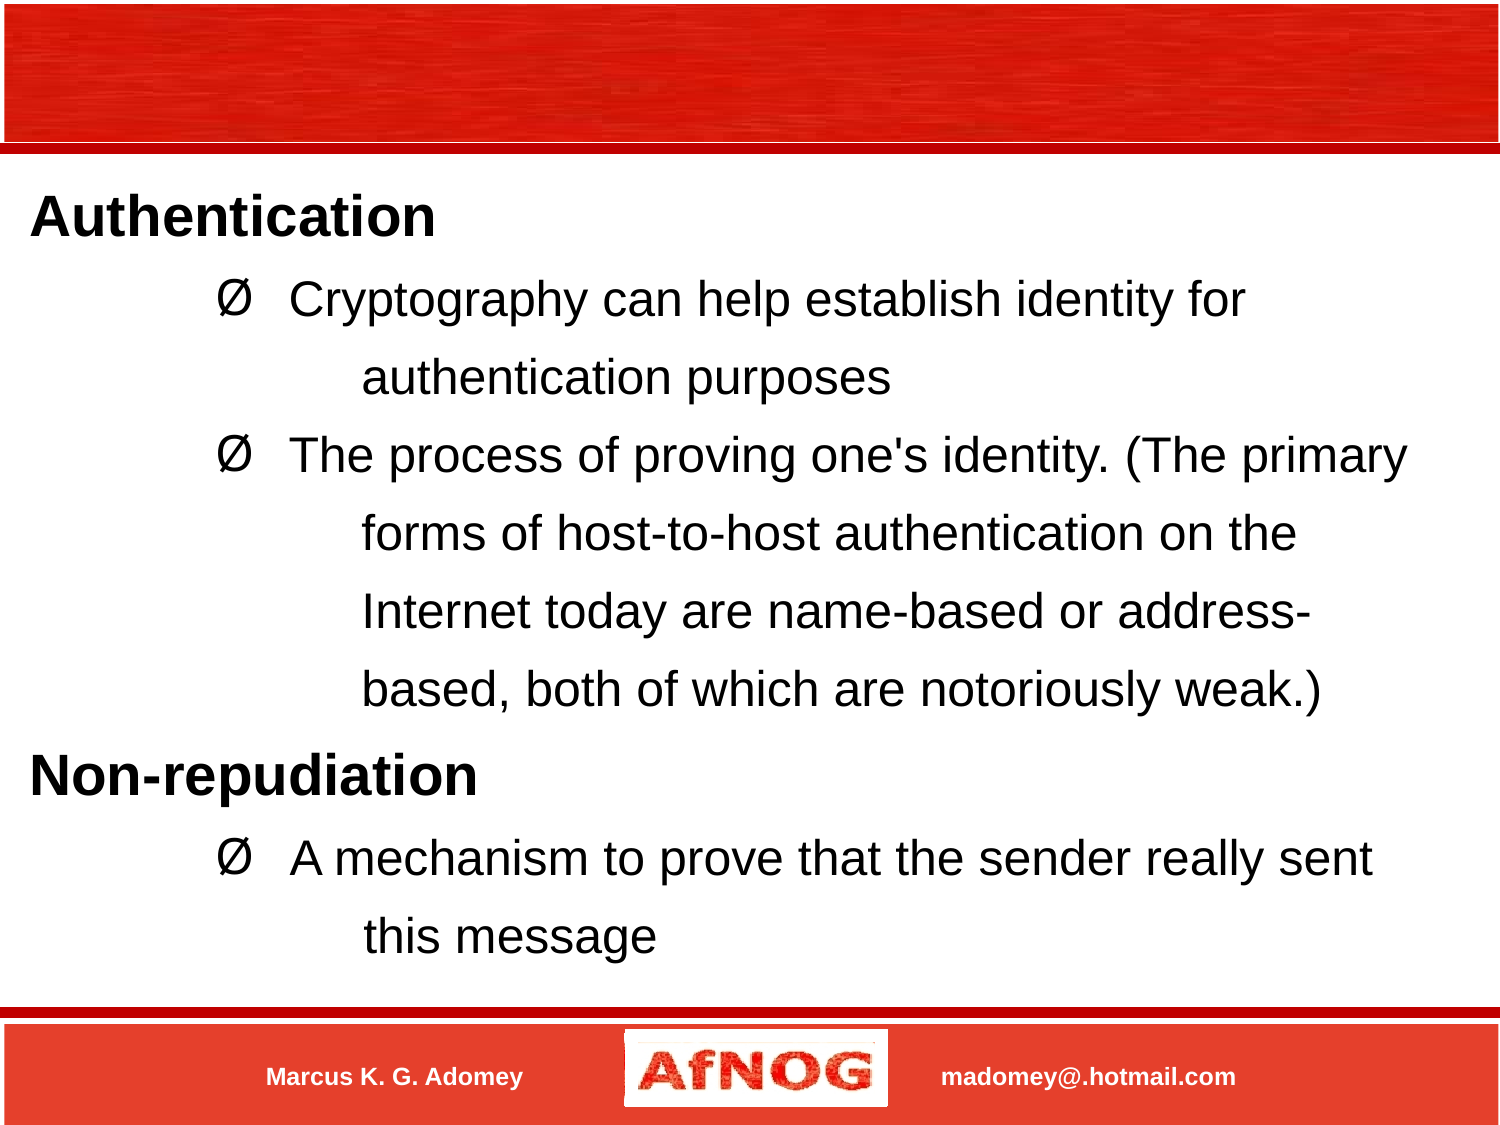

Authentication
Cryptography can help establish identity for authentication purposes
The process of proving one's identity. (The primary forms of host-to-host authentication on the Internet today are name-based or address-based, both of which are notoriously weak.)
Non-repudiation
A mechanism to prove that the sender really sent this message